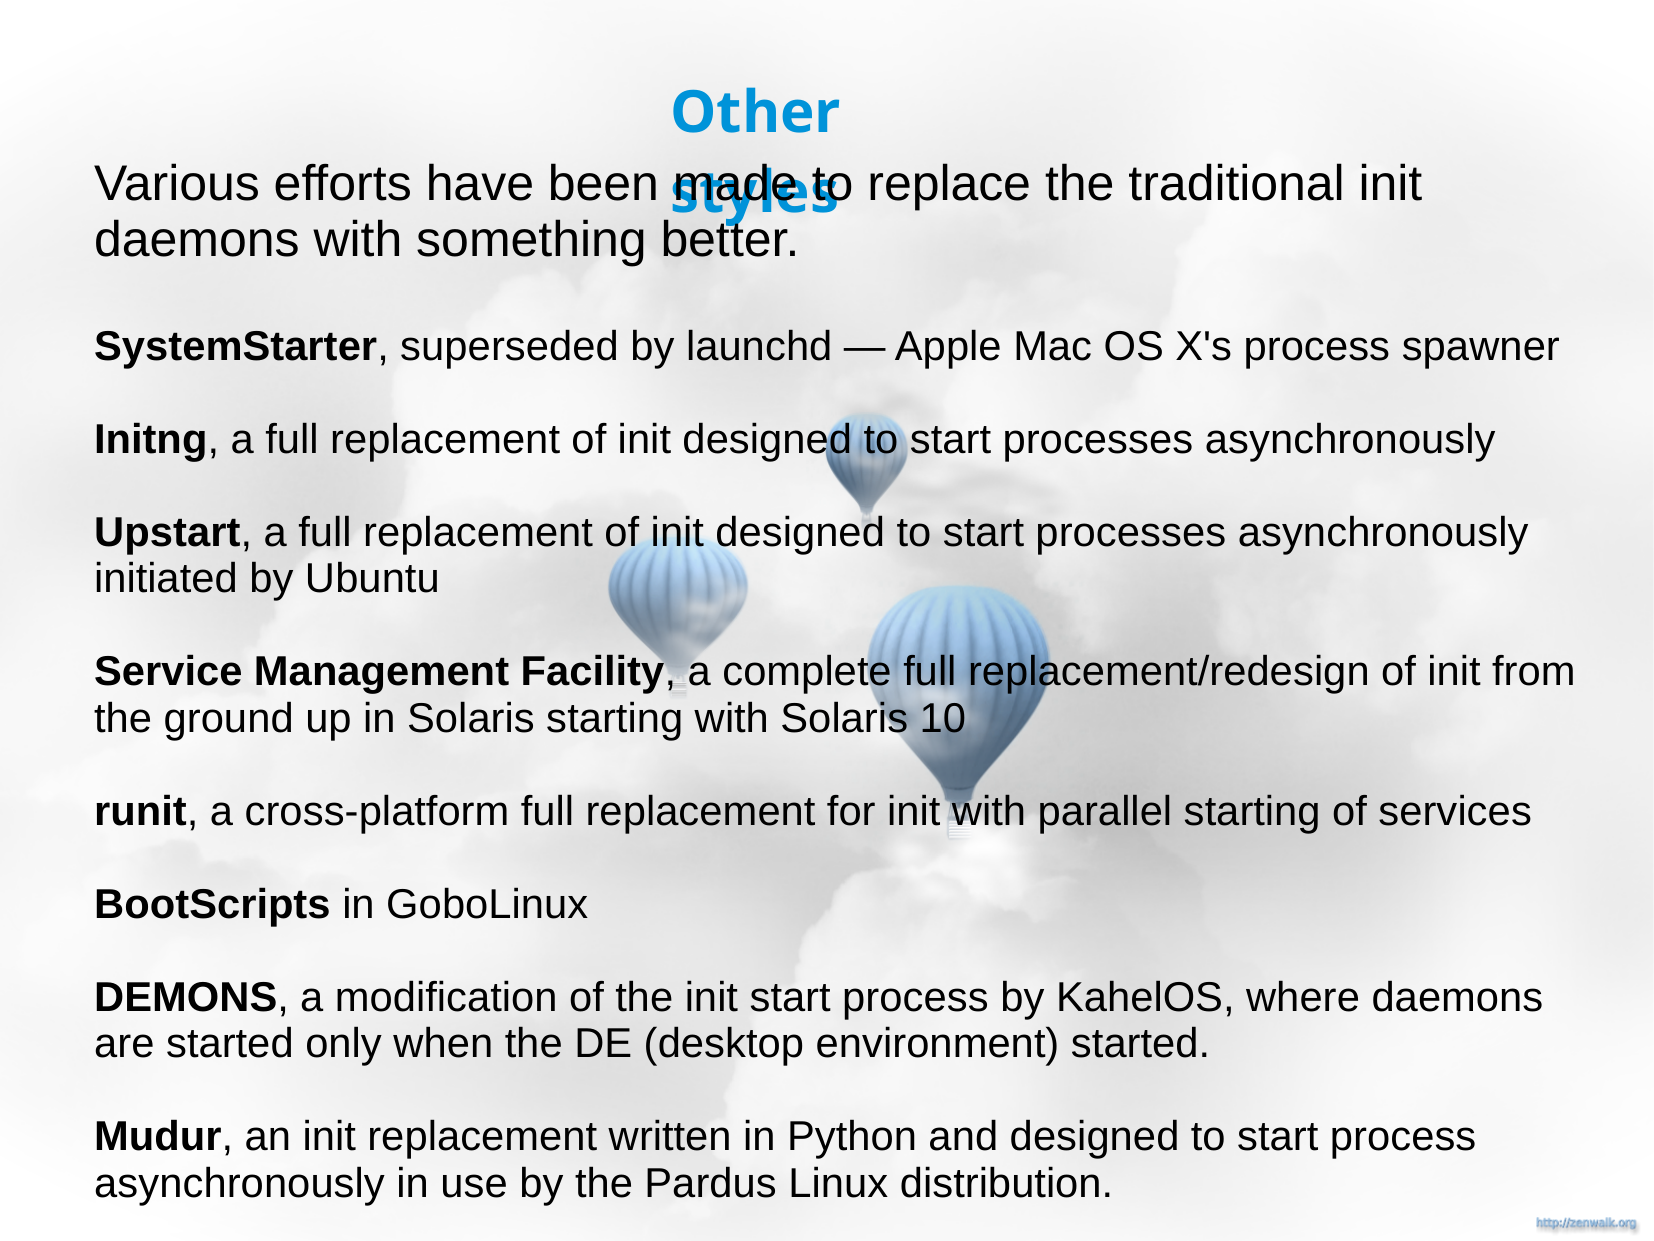

Other styles
Various efforts have been made to replace the traditional init daemons with something better.
SystemStarter, superseded by launchd — Apple Mac OS X's process spawner
Initng, a full replacement of init designed to start processes asynchronously
Upstart, a full replacement of init designed to start processes asynchronously initiated by Ubuntu
Service Management Facility, a complete full replacement/redesign of init from the ground up in Solaris starting with Solaris 10
runit, a cross-platform full replacement for init with parallel starting of services
BootScripts in GoboLinux
DEMONS, a modification of the init start process by KahelOS, where daemons are started only when the DE (desktop environment) started.
Mudur, an init replacement written in Python and designed to start process asynchronously in use by the Pardus Linux distribution.